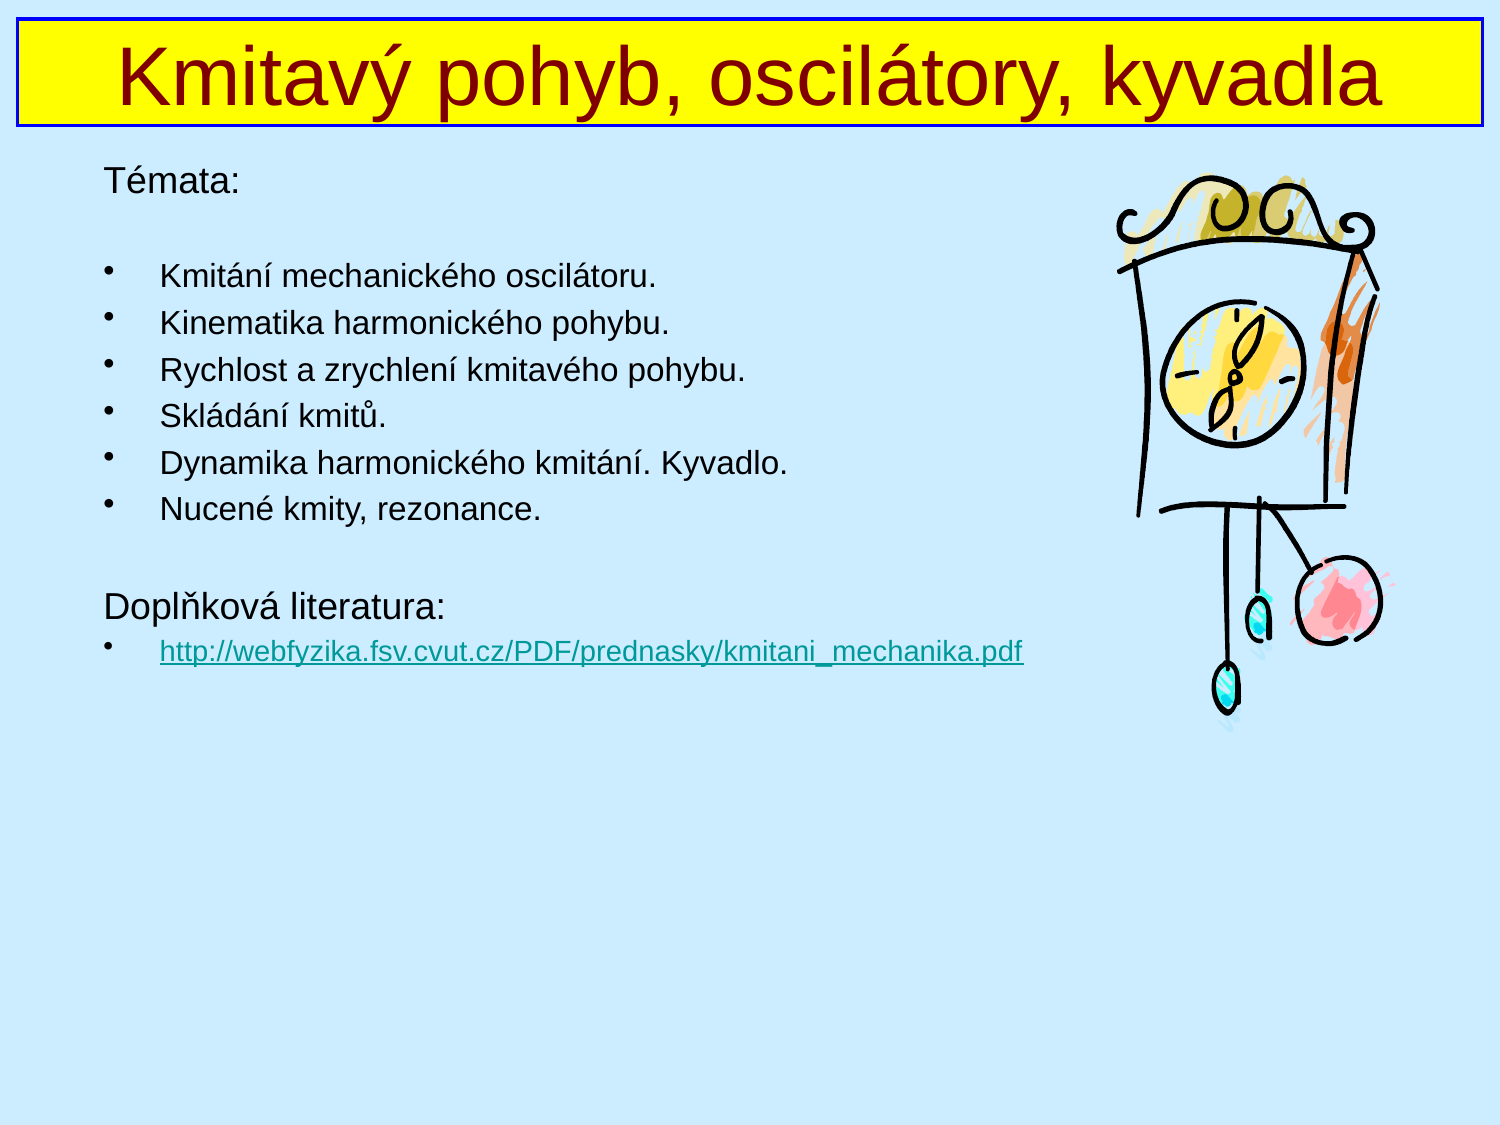

Kmitavý pohyb, oscilátory, kyvadla
Témata:
Kmitání mechanického oscilátoru.
Kinematika harmonického pohybu.
Rychlost a zrychlení kmitavého pohybu.
Skládání kmitů.
Dynamika harmonického kmitání. Kyvadlo.
Nucené kmity, rezonance.
Doplňková literatura:
http://webfyzika.fsv.cvut.cz/PDF/prednasky/kmitani_mechanika.pdf